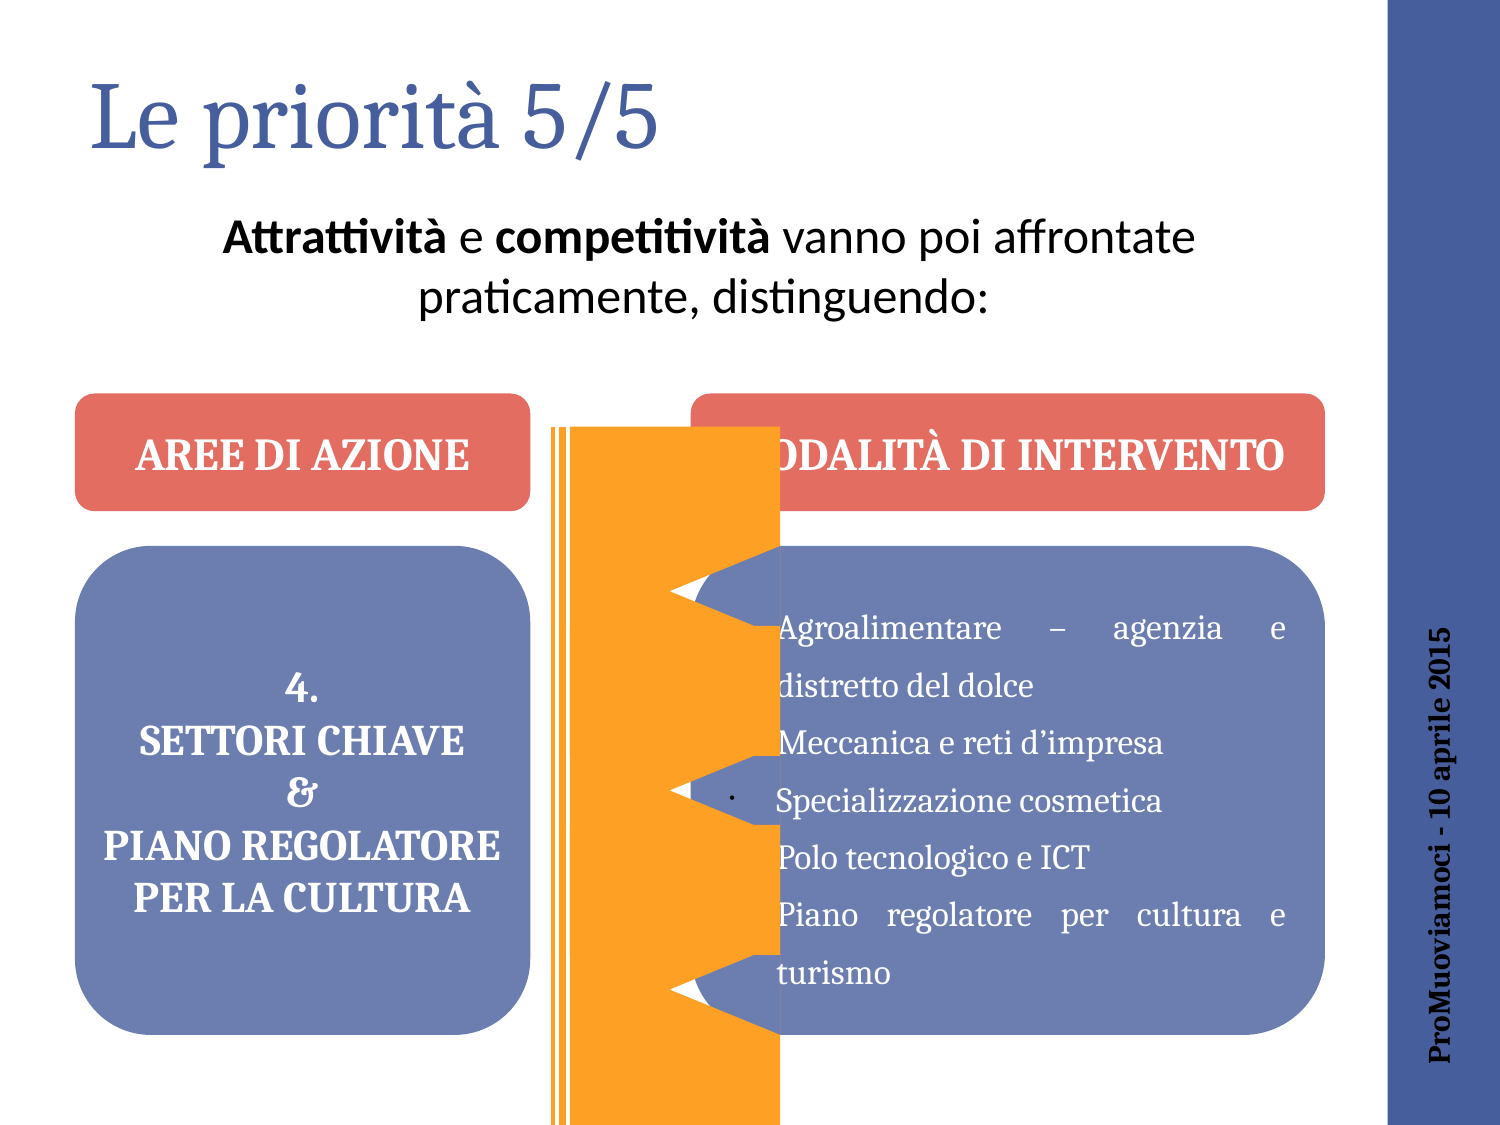

# Le priorità 5/5
Attrattività e competitività vanno poi affrontate praticamente, distinguendo:
AREE DI AZIONE
MODALITÀ DI INTERVENTO
4.
SETTORI CHIAVE
&
PIANO REGOLATORE PER LA CULTURA
Agroalimentare – agenzia e distretto del dolce
Meccanica e reti d’impresa
Specializzazione cosmetica
Polo tecnologico e ICT
Piano regolatore per cultura e turismo